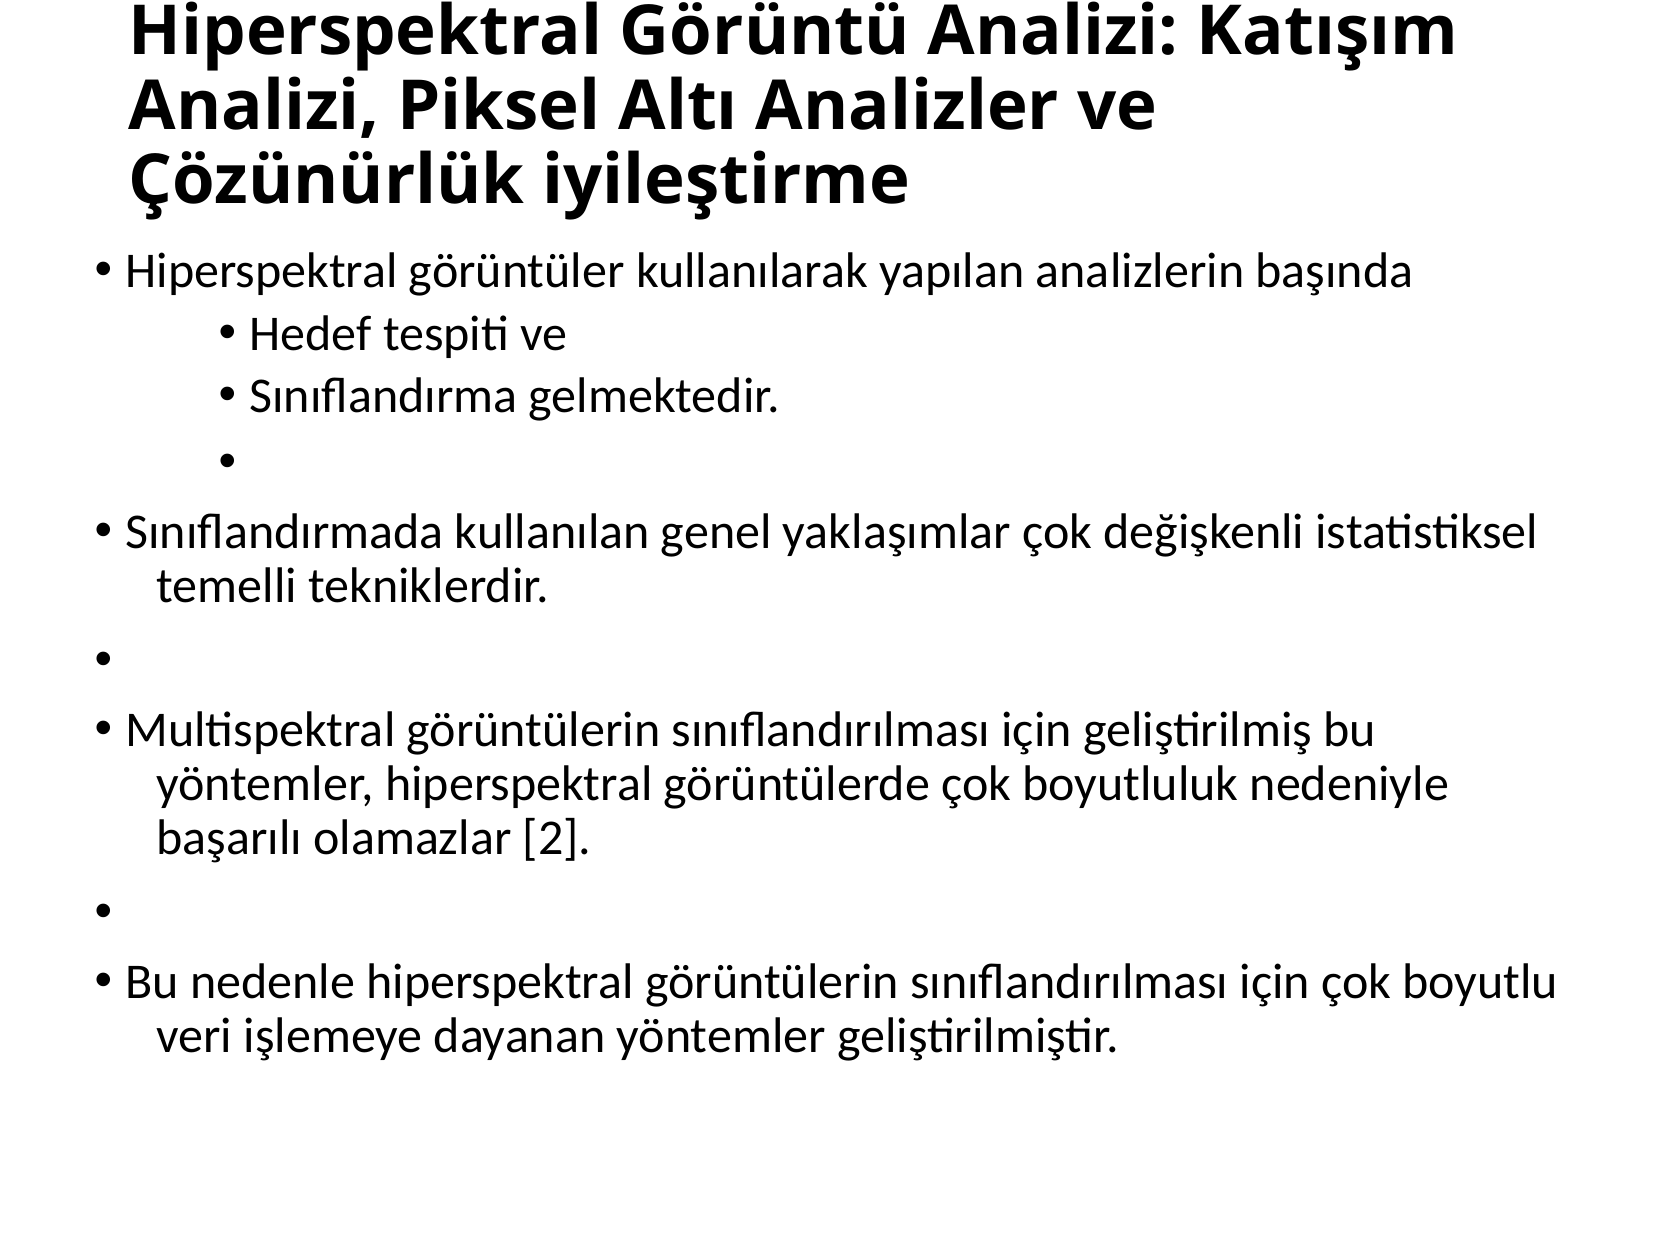

# Hiperspektral Görüntü Analizi: Katışım Analizi, Piksel Altı Analizler ve Çözünürlük iyileştirme
Hiperspektral görüntüler kullanılarak yapılan analizlerin başında
Hedef tespiti ve
Sınıflandırma gelmektedir.
Sınıflandırmada kullanılan genel yaklaşımlar çok değişkenli istatistiksel temelli tekniklerdir.
Multispektral görüntülerin sınıflandırılması için geliştirilmiş bu yöntemler, hiperspektral görüntülerde çok boyutluluk nedeniyle başarılı olamazlar [2].
Bu nedenle hiperspektral görüntülerin sınıflandırılması için çok boyutlu veri işlemeye dayanan yöntemler geliştirilmiştir.